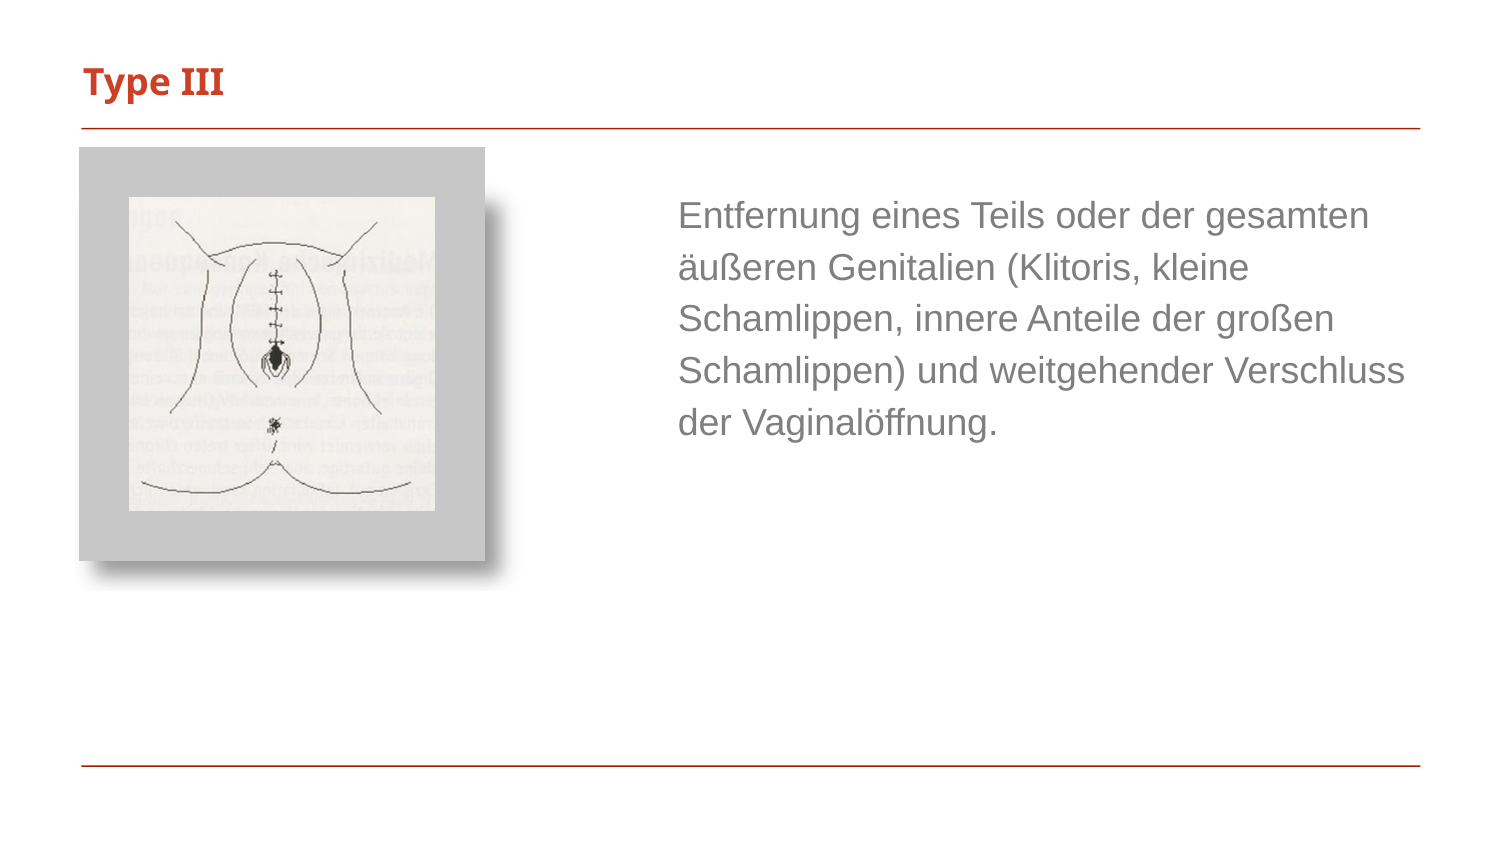

Type III
Entfernung eines Teils oder der gesamten äußeren Genitalien (Klitoris, kleine Schamlippen, innere Anteile der großen Schamlippen) und weitgehender Verschluss der Vaginalöffnung.